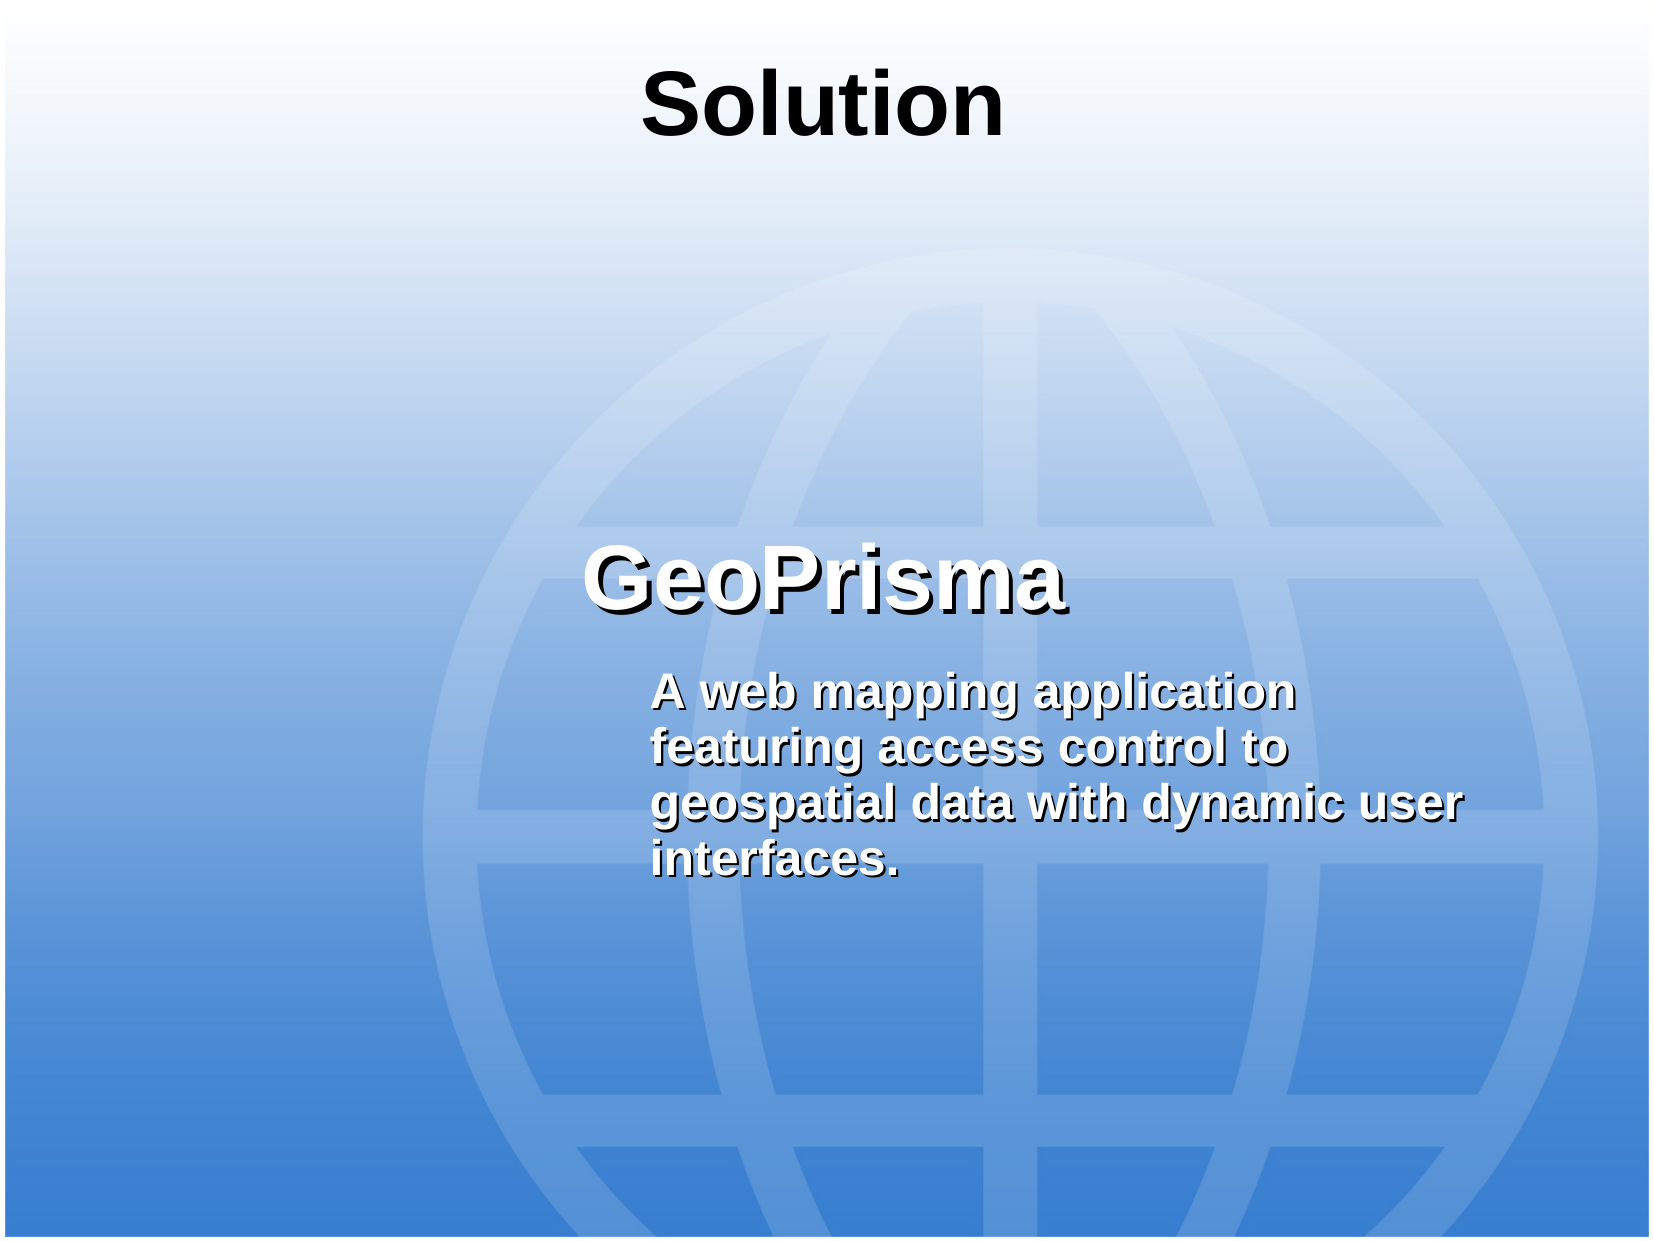

Solution
# GeoPrisma
A web mapping application featuring access control to geospatial data with dynamic user interfaces.